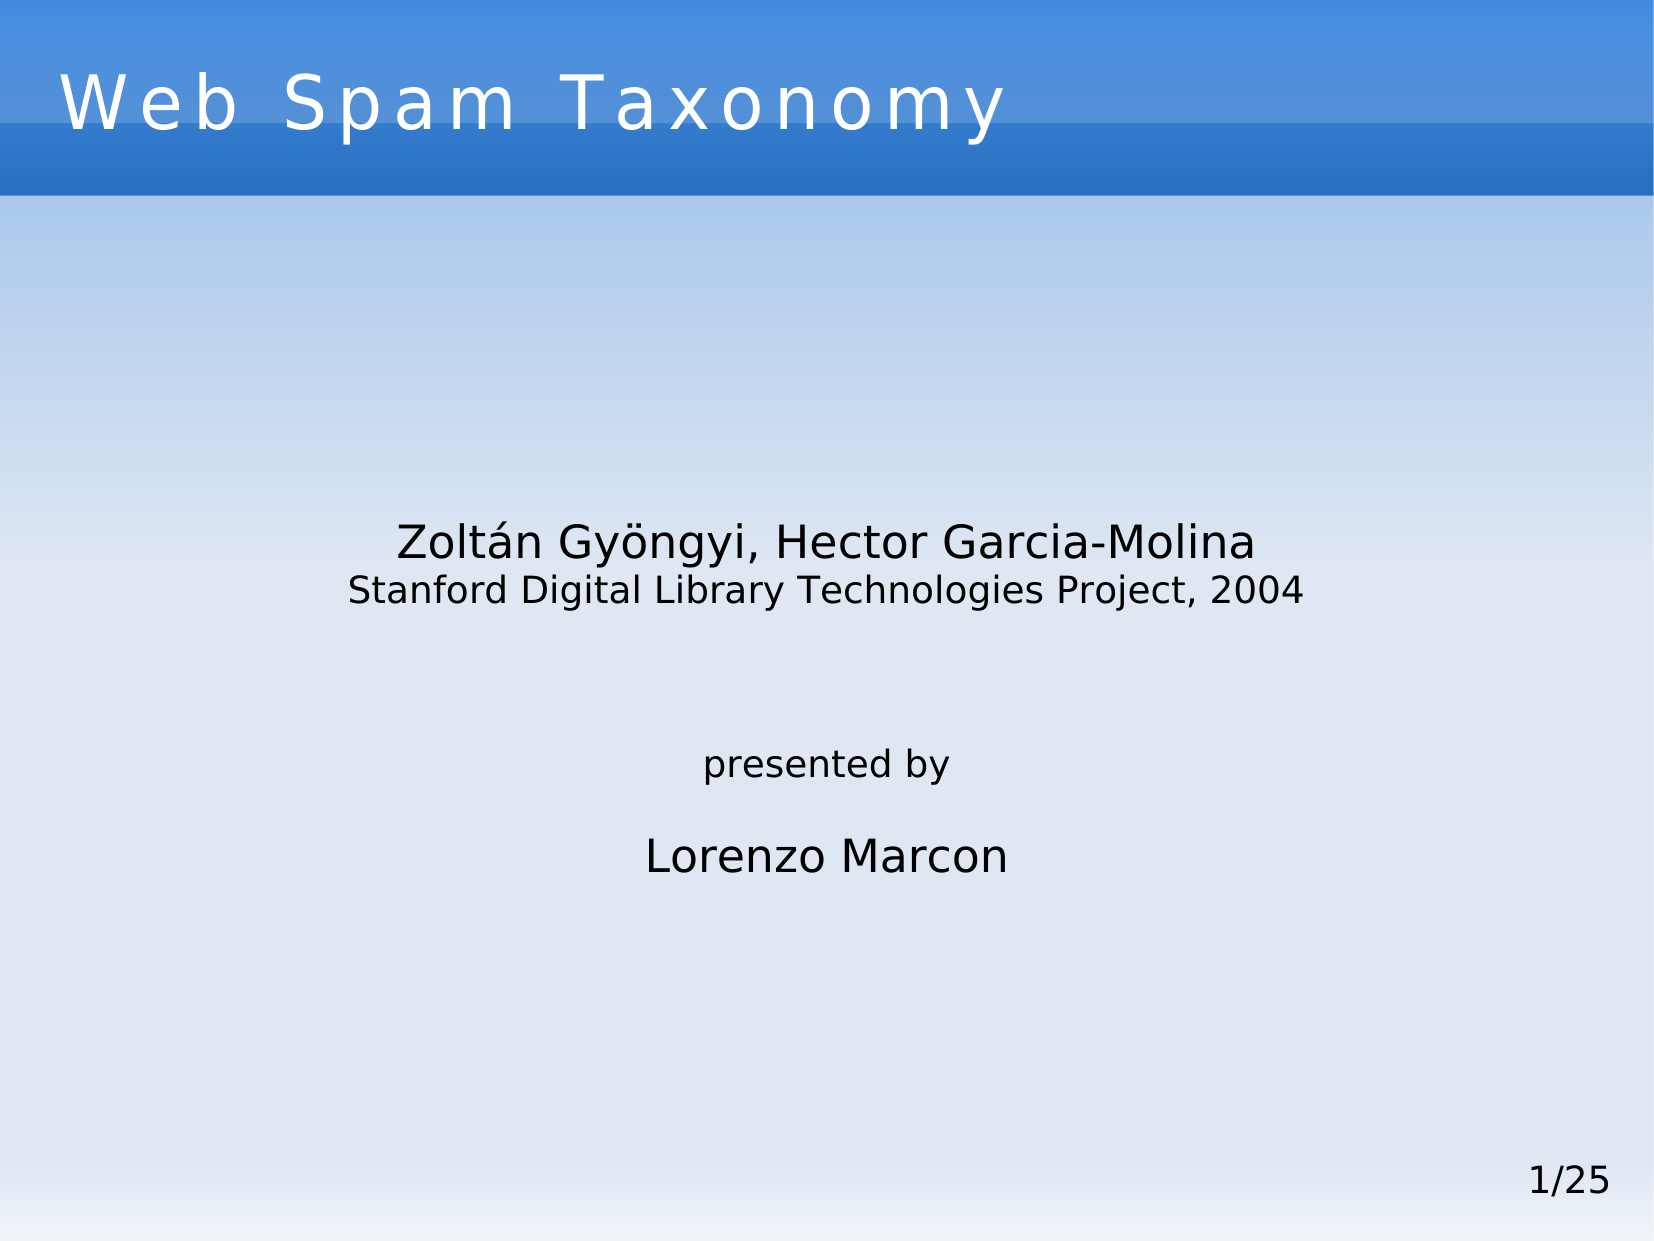

# Web Spam Taxonomy
Zoltán Gyöngyi, Hector Garcia-Molina
Stanford Digital Library Technologies Project, 2004
presented by
Lorenzo Marcon
1/25